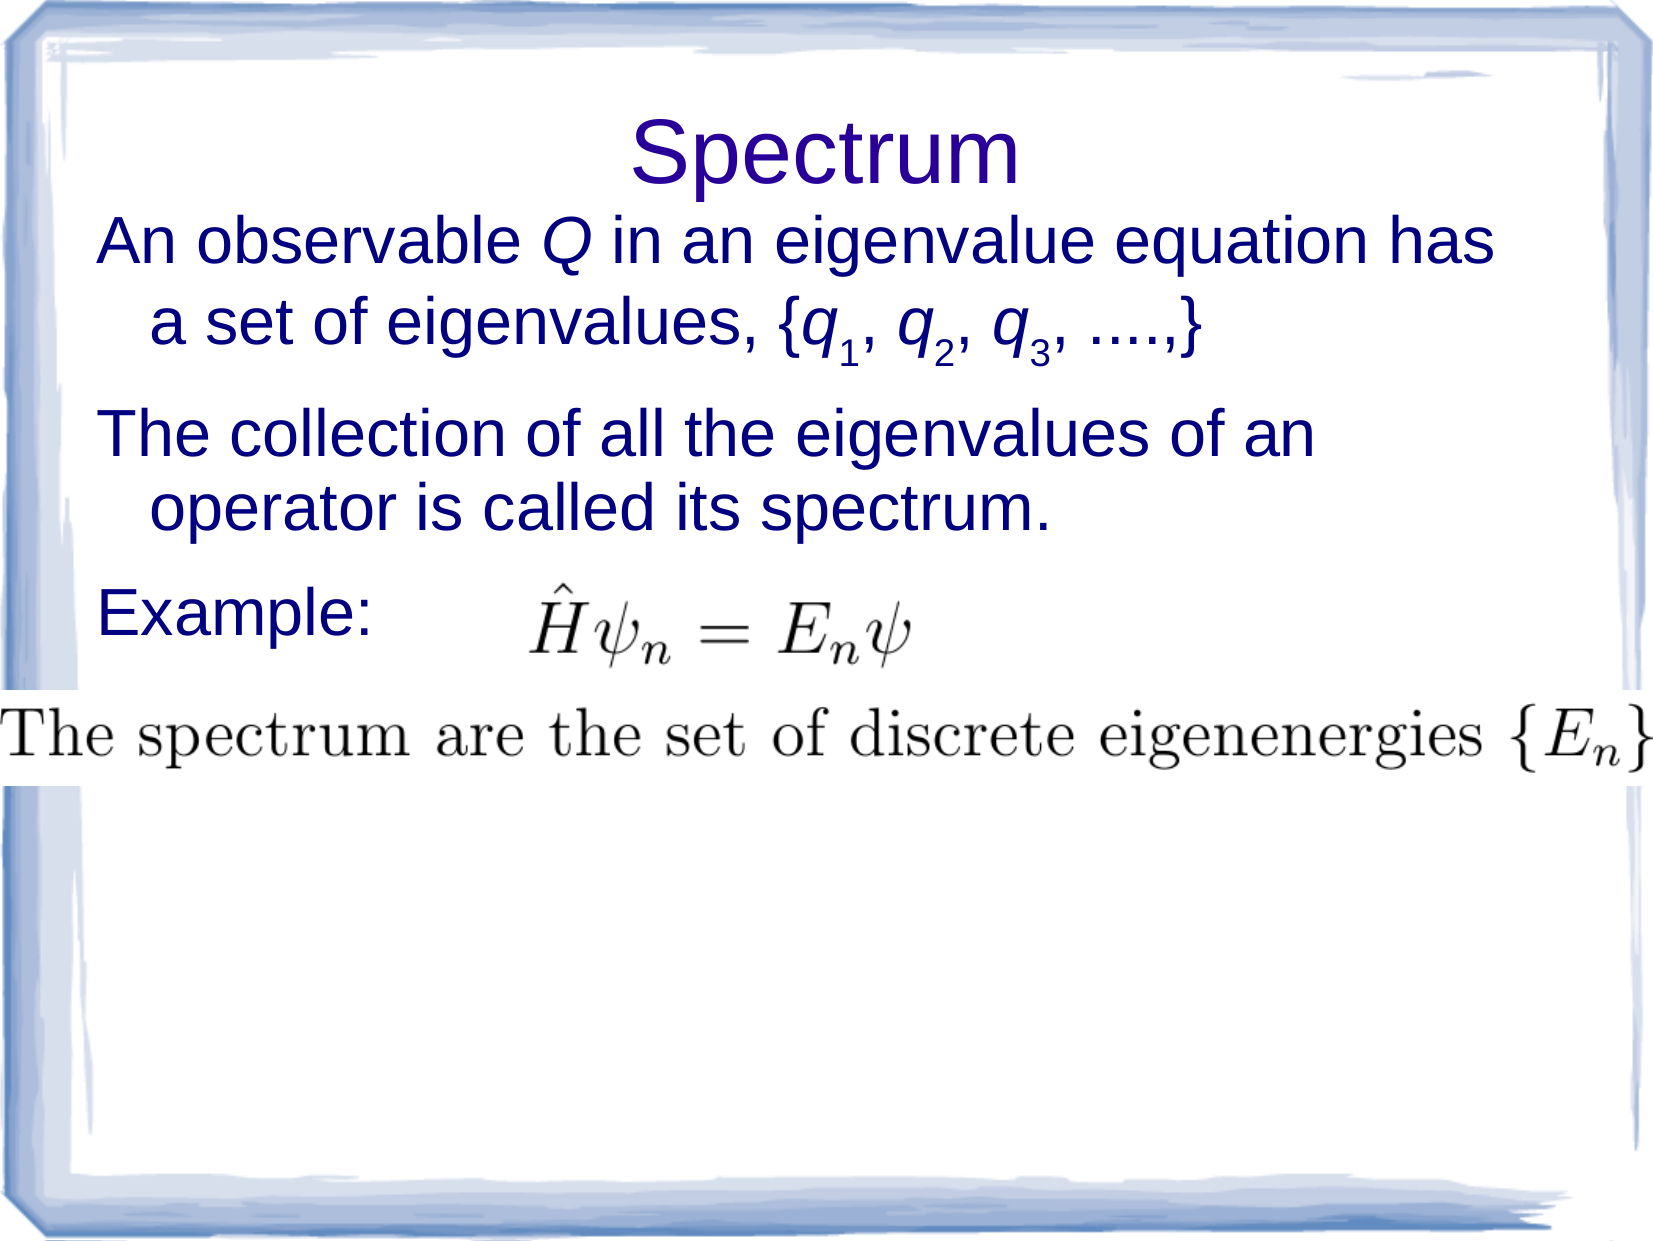

# Spectrum
An observable Q in an eigenvalue equation has a set of eigenvalues, {q1, q2, q3, ....,}
The collection of all the eigenvalues of an operator is called its spectrum.
Example: